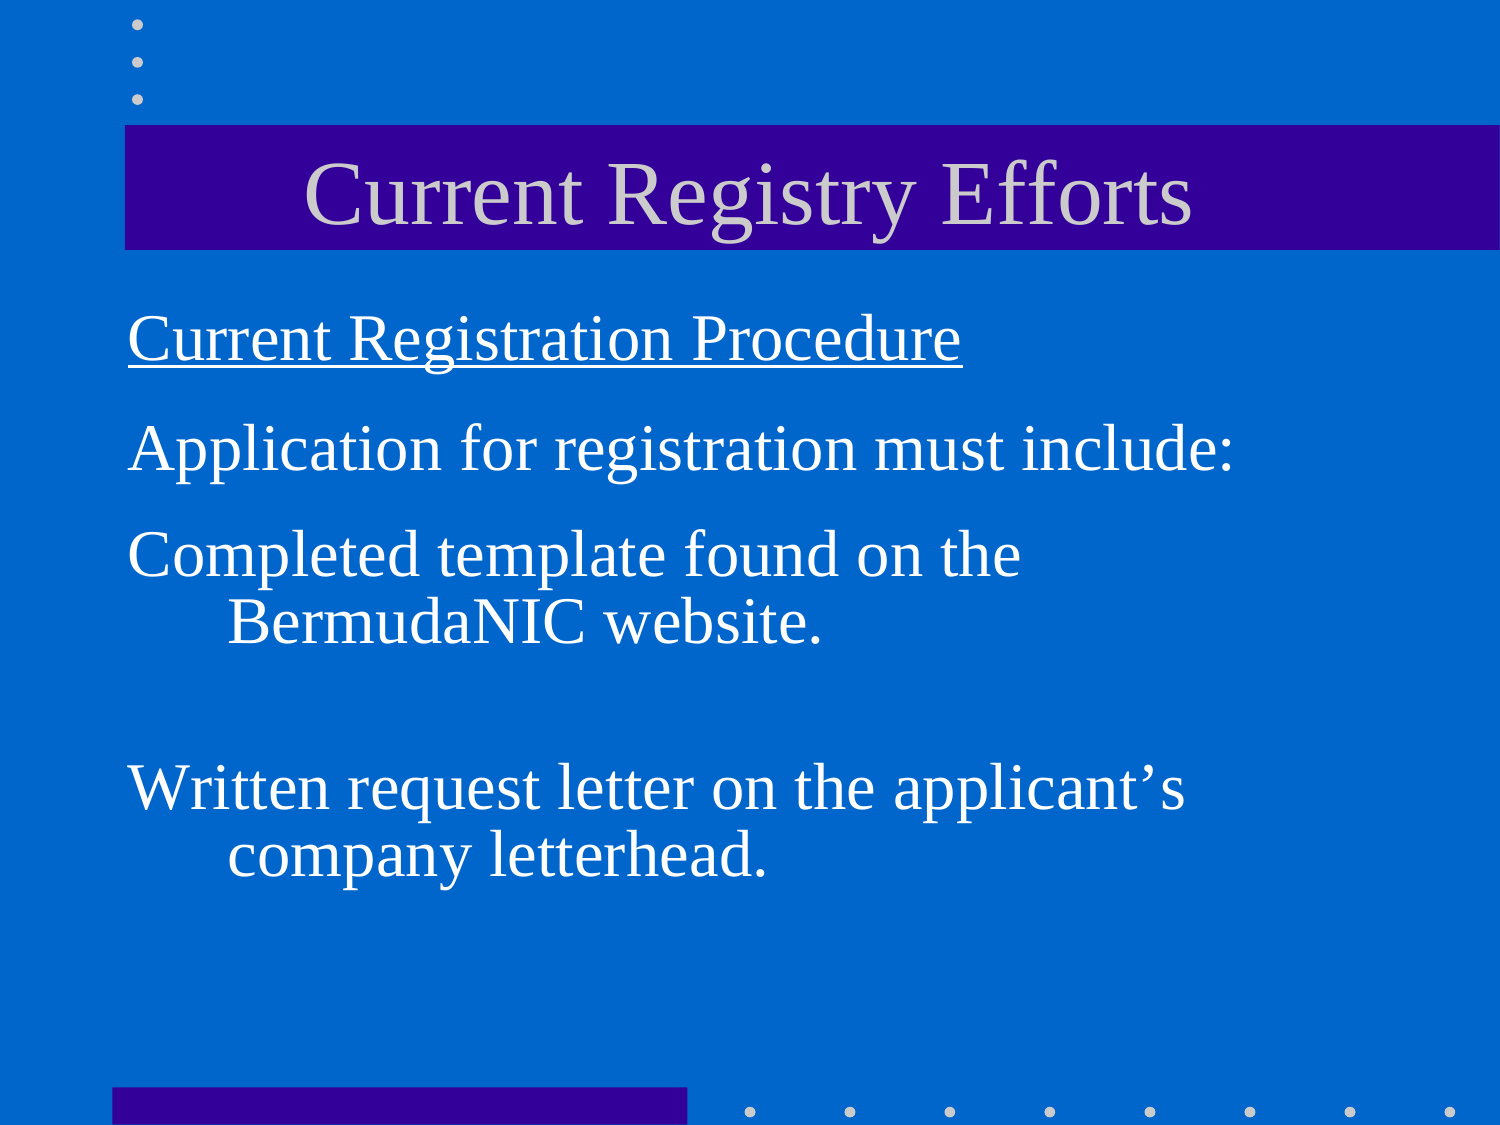

# Current Registry Efforts
Current Registration Procedure
Application for registration must include:
Completed template found on the BermudaNIC website.
Written request letter on the applicant’s company letterhead.